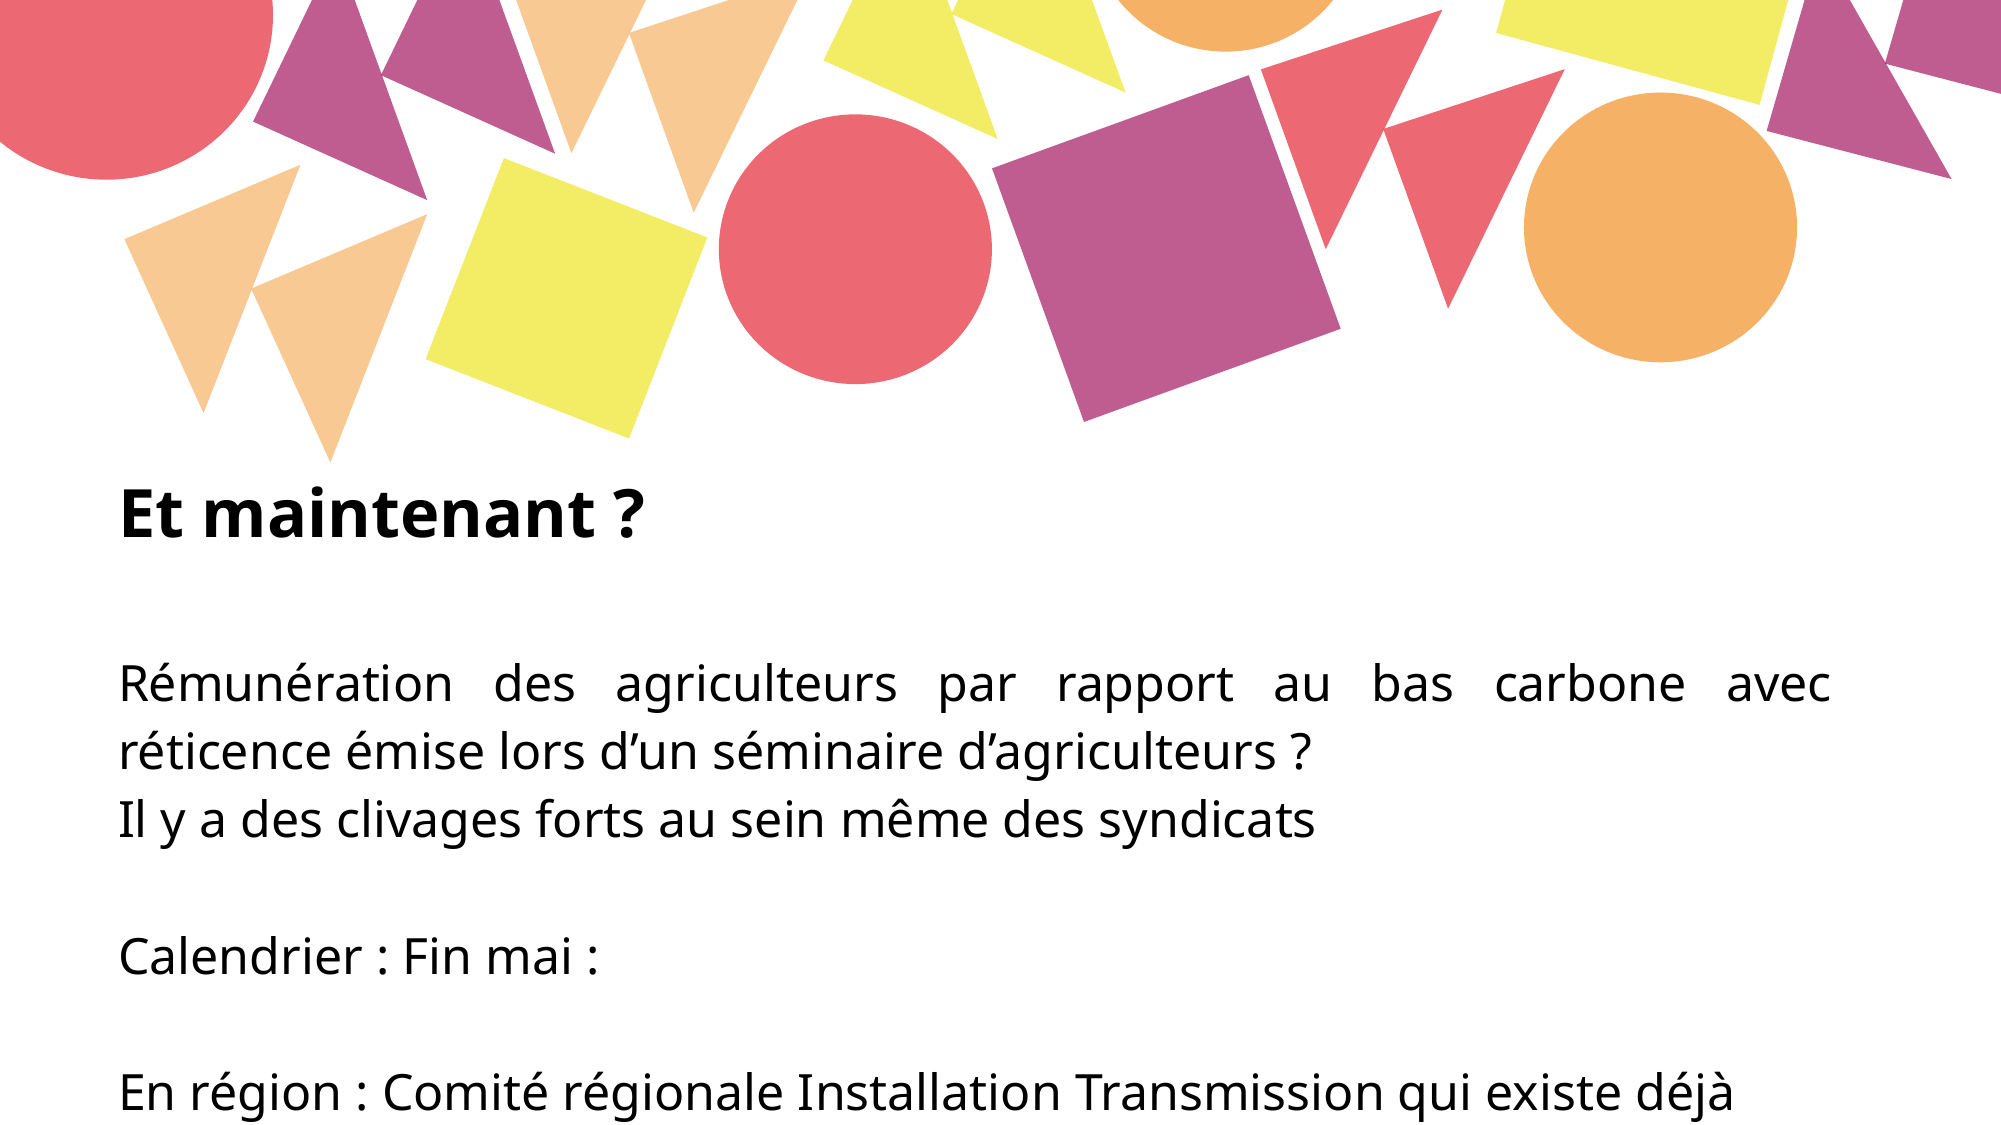

Et maintenant ?
Rémunération des agriculteurs par rapport au bas carbone avec réticence émise lors d’un séminaire d’agriculteurs ?
Il y a des clivages forts au sein même des syndicats
Calendrier : Fin mai :
En région : Comité régionale Installation Transmission qui existe déjà
Possibilité de créer des instances pour des rencontres au moins une fois par an
Concertation régionale